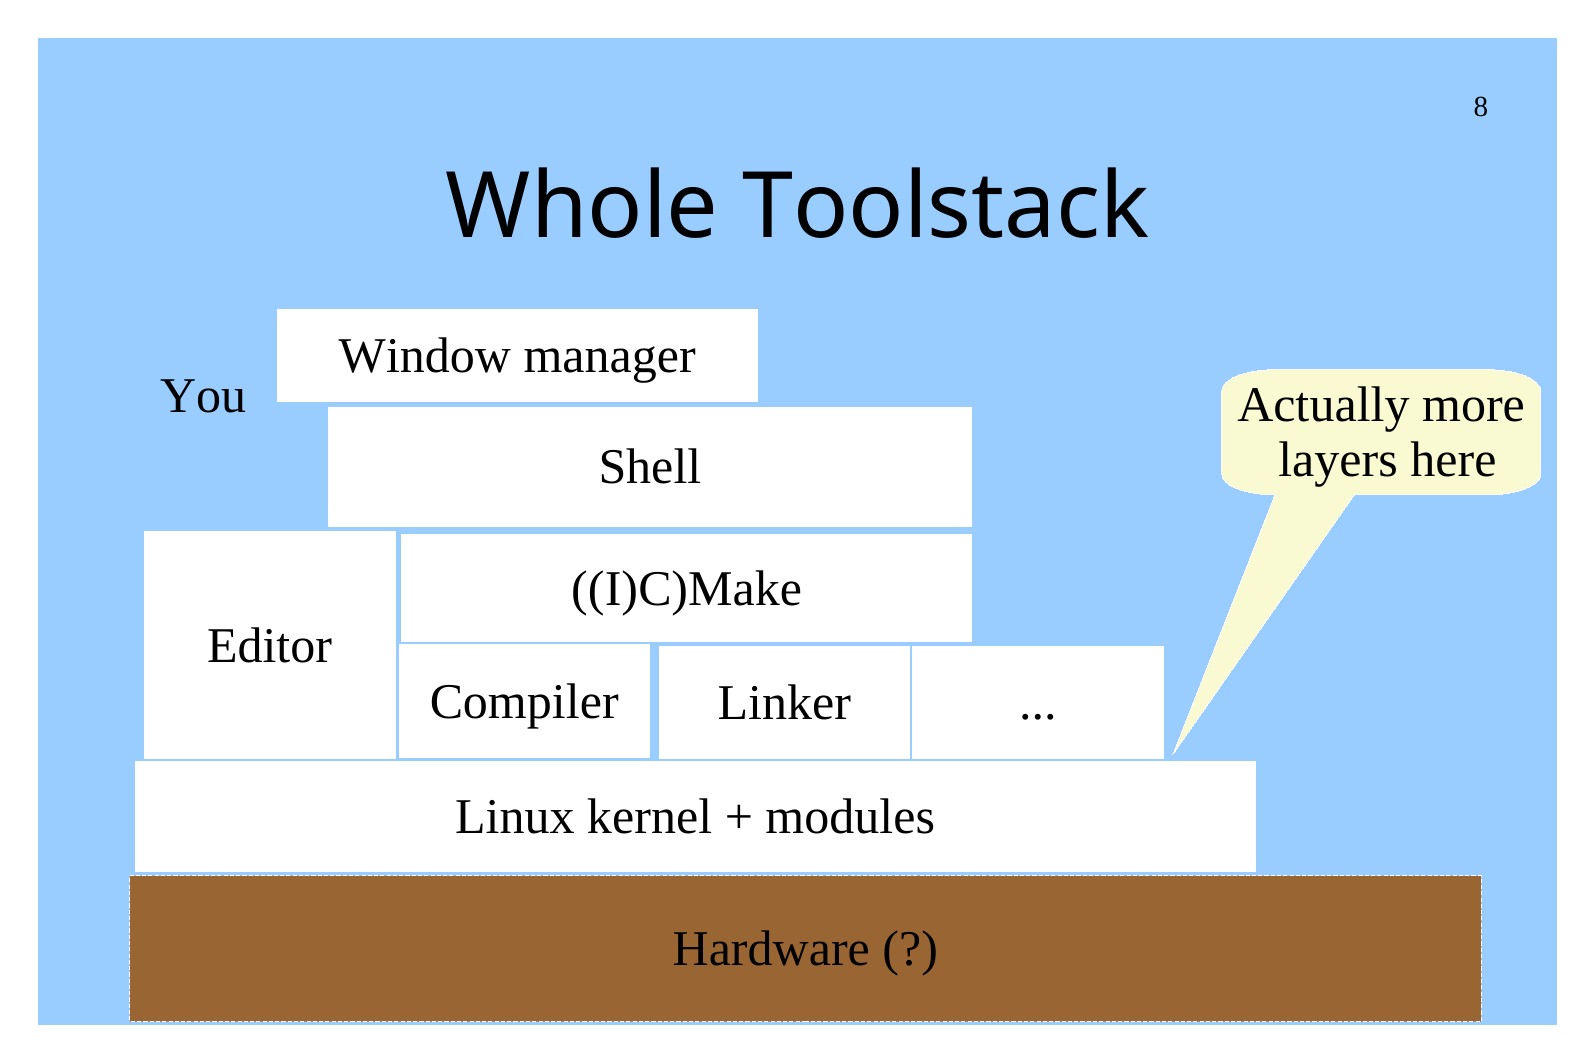

8
# Whole Toolstack
Window manager
You
Actually more
 layers here
Shell
Editor
((I)C)Make
Compiler
Linker
...
Linux kernel + modules
Hardware (?)